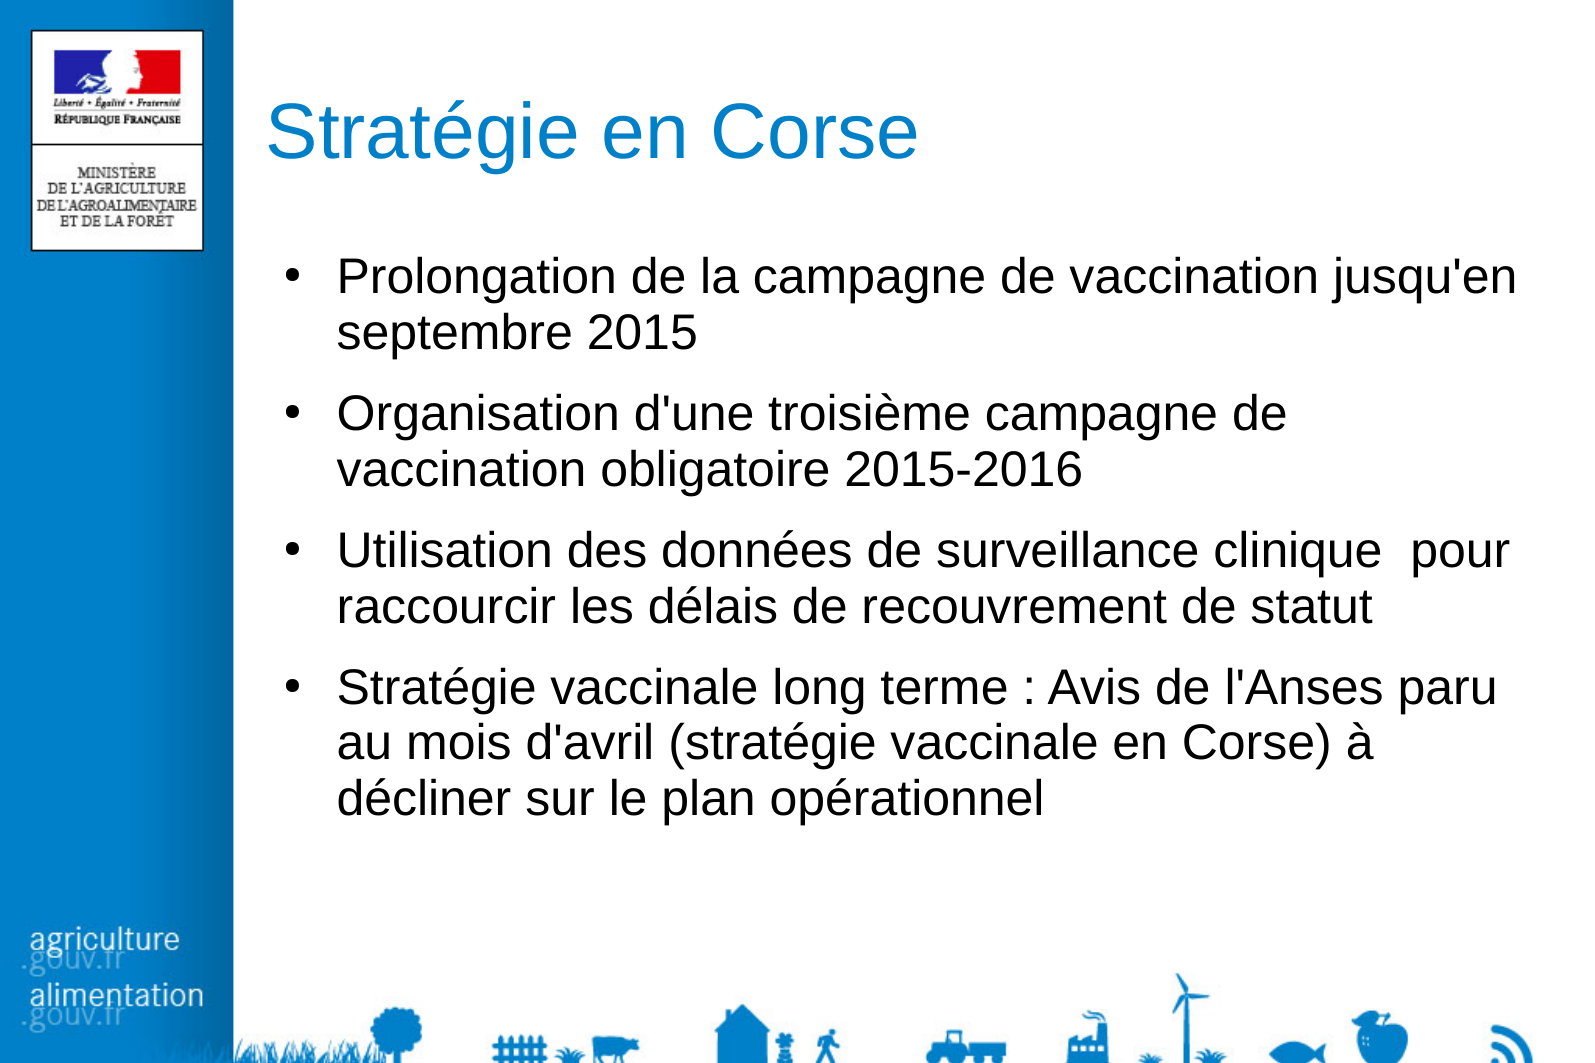

# Stratégie en Corse
Prolongation de la campagne de vaccination jusqu'en septembre 2015
Organisation d'une troisième campagne de vaccination obligatoire 2015-2016
Utilisation des données de surveillance clinique pour raccourcir les délais de recouvrement de statut
Stratégie vaccinale long terme : Avis de l'Anses paru au mois d'avril (stratégie vaccinale en Corse) à décliner sur le plan opérationnel